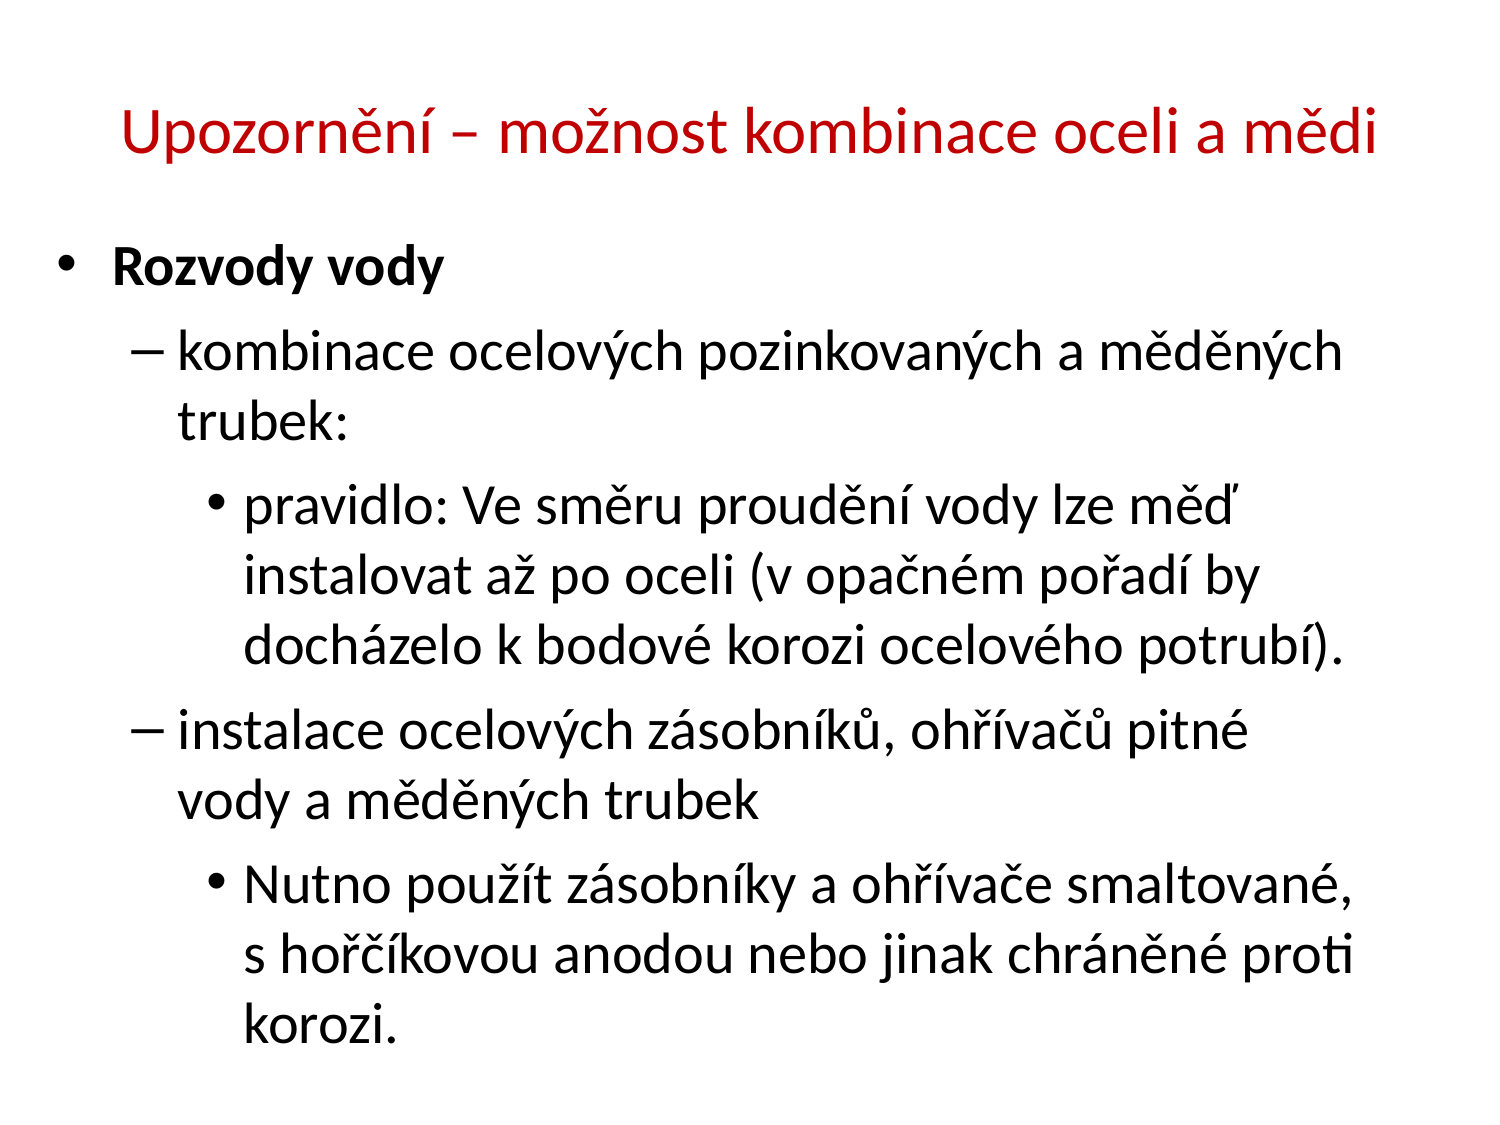

# Upozornění – možnost kombinace oceli a mědi
Rozvody vody
kombinace ocelových pozinkovaných a měděných trubek:
pravidlo: Ve směru proudění vody lze měď instalovat až po oceli (v opačném pořadí by docházelo k bodové korozi ocelového potrubí).
instalace ocelových zásobníků, ohřívačů pitné vody a měděných trubek
Nutno použít zásobníky a ohřívače smaltované, s hořčíkovou anodou nebo jinak chráněné proti korozi.